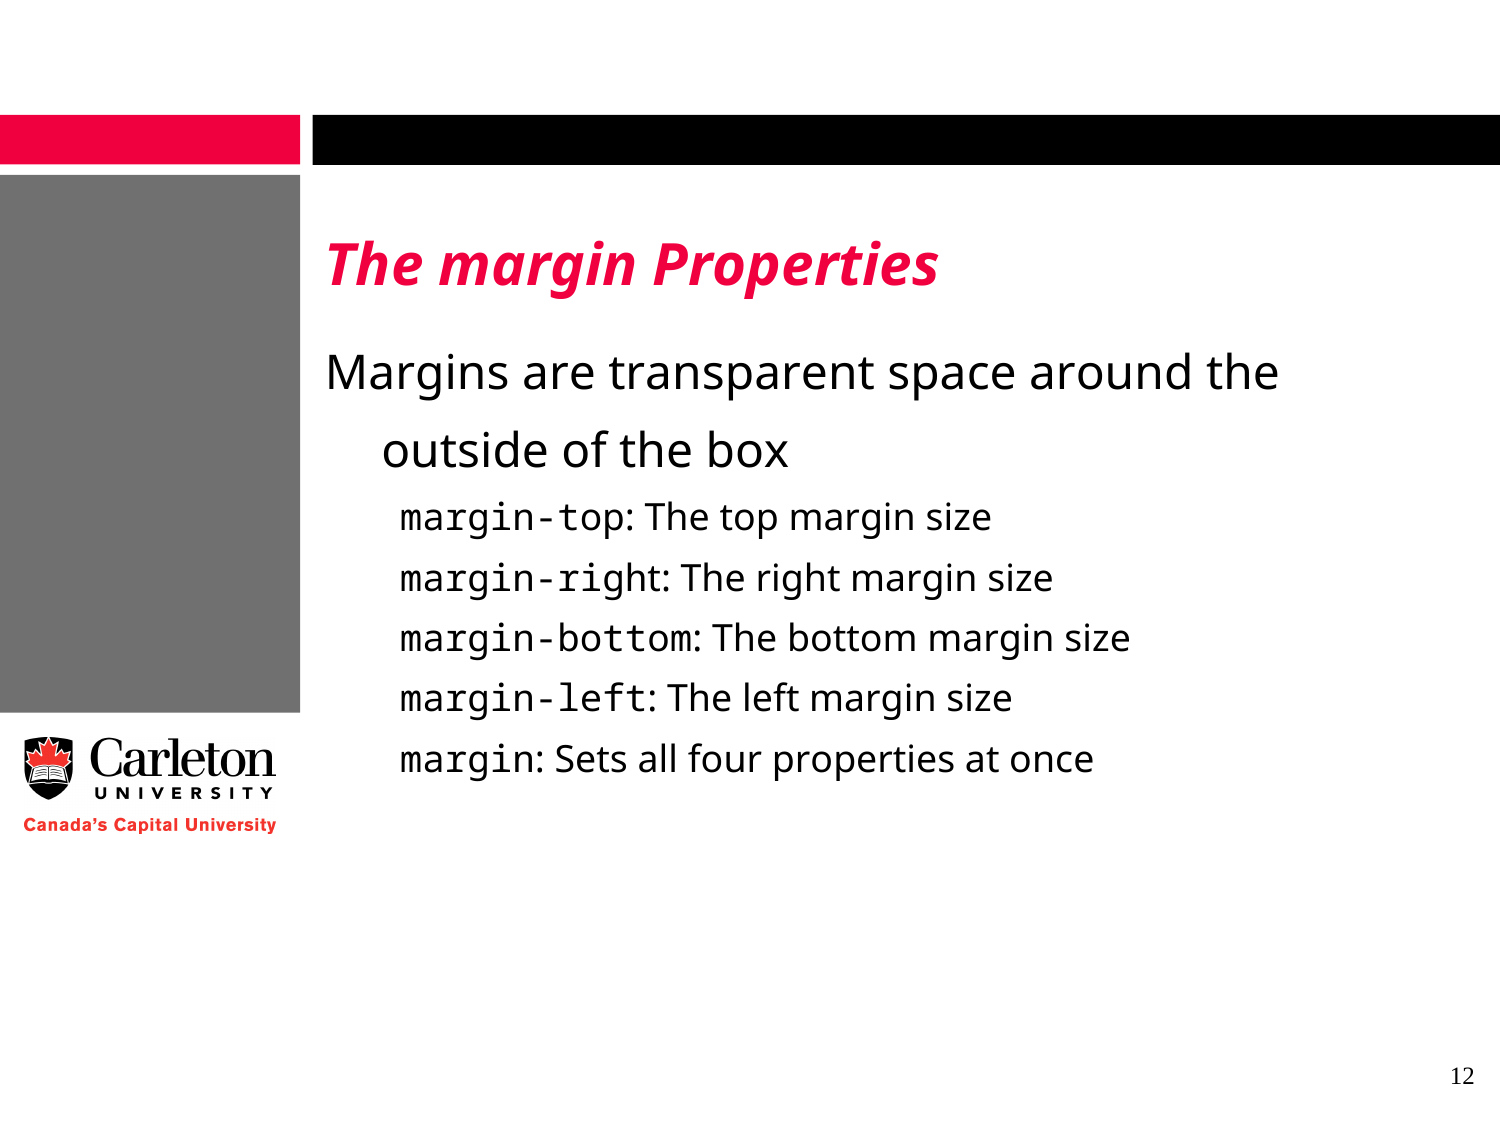

# The margin Properties
Margins are transparent space around the outside of the box
margin-top: The top margin size
margin-right: The right margin size
margin-bottom: The bottom margin size
margin-left: The left margin size
margin: Sets all four properties at once
12